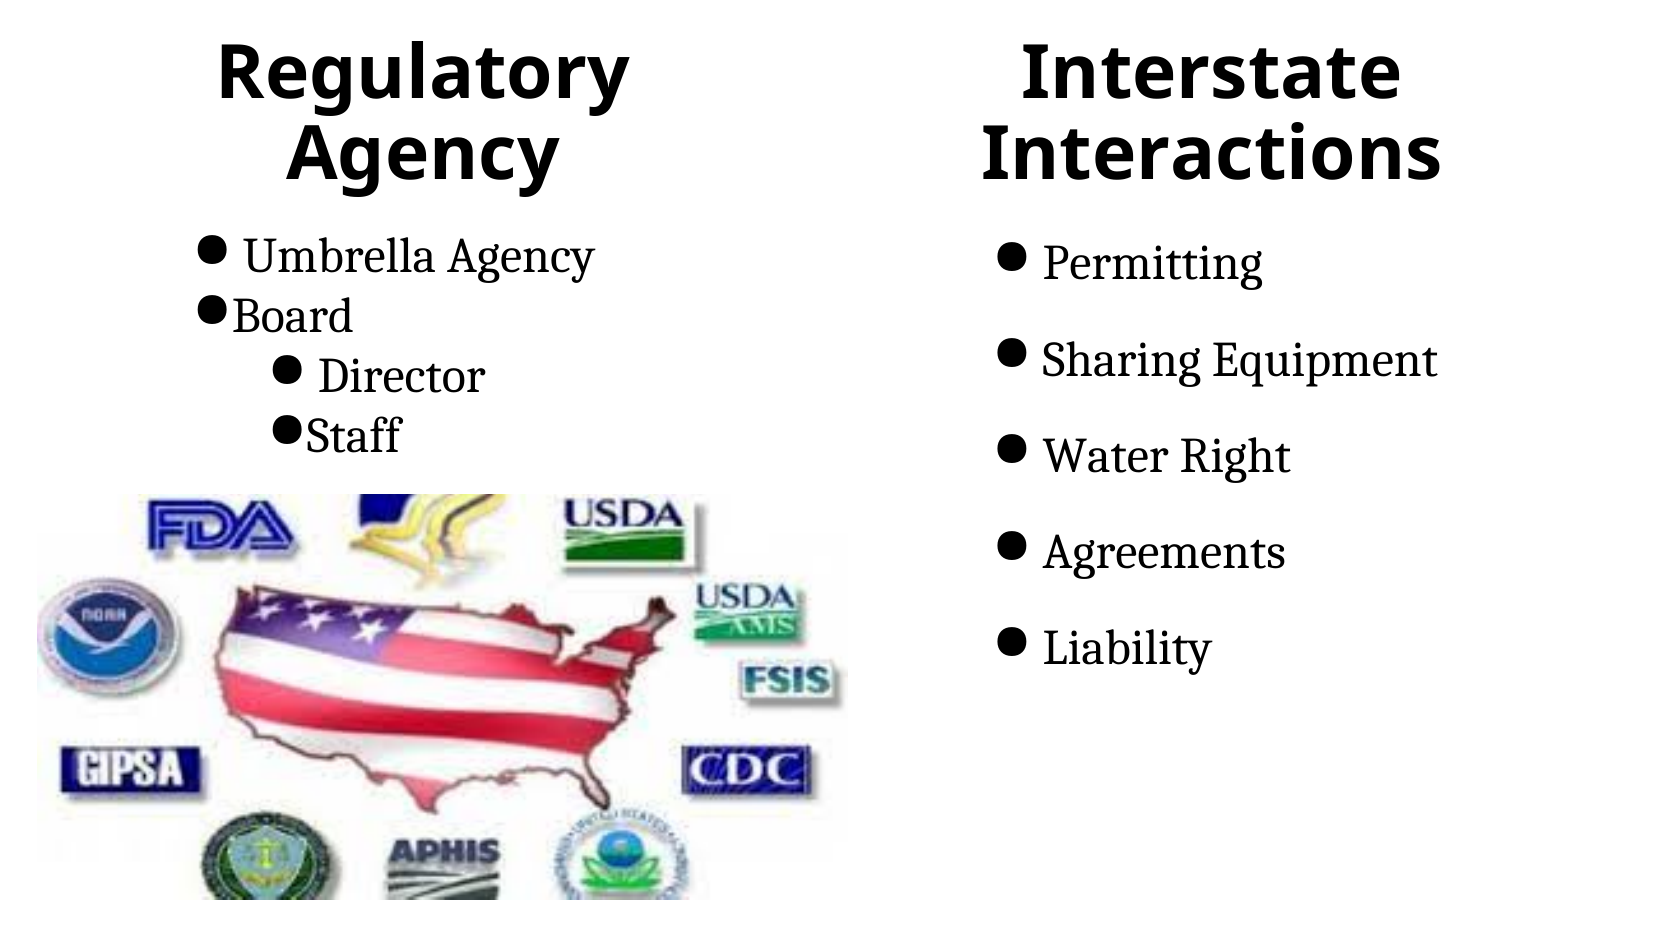

# Regulatory Agency
Interstate
Interactions
 Umbrella Agency
Board
 Director
Staff
 Permitting
 Sharing Equipment
 Water Right
 Agreements
 Liability